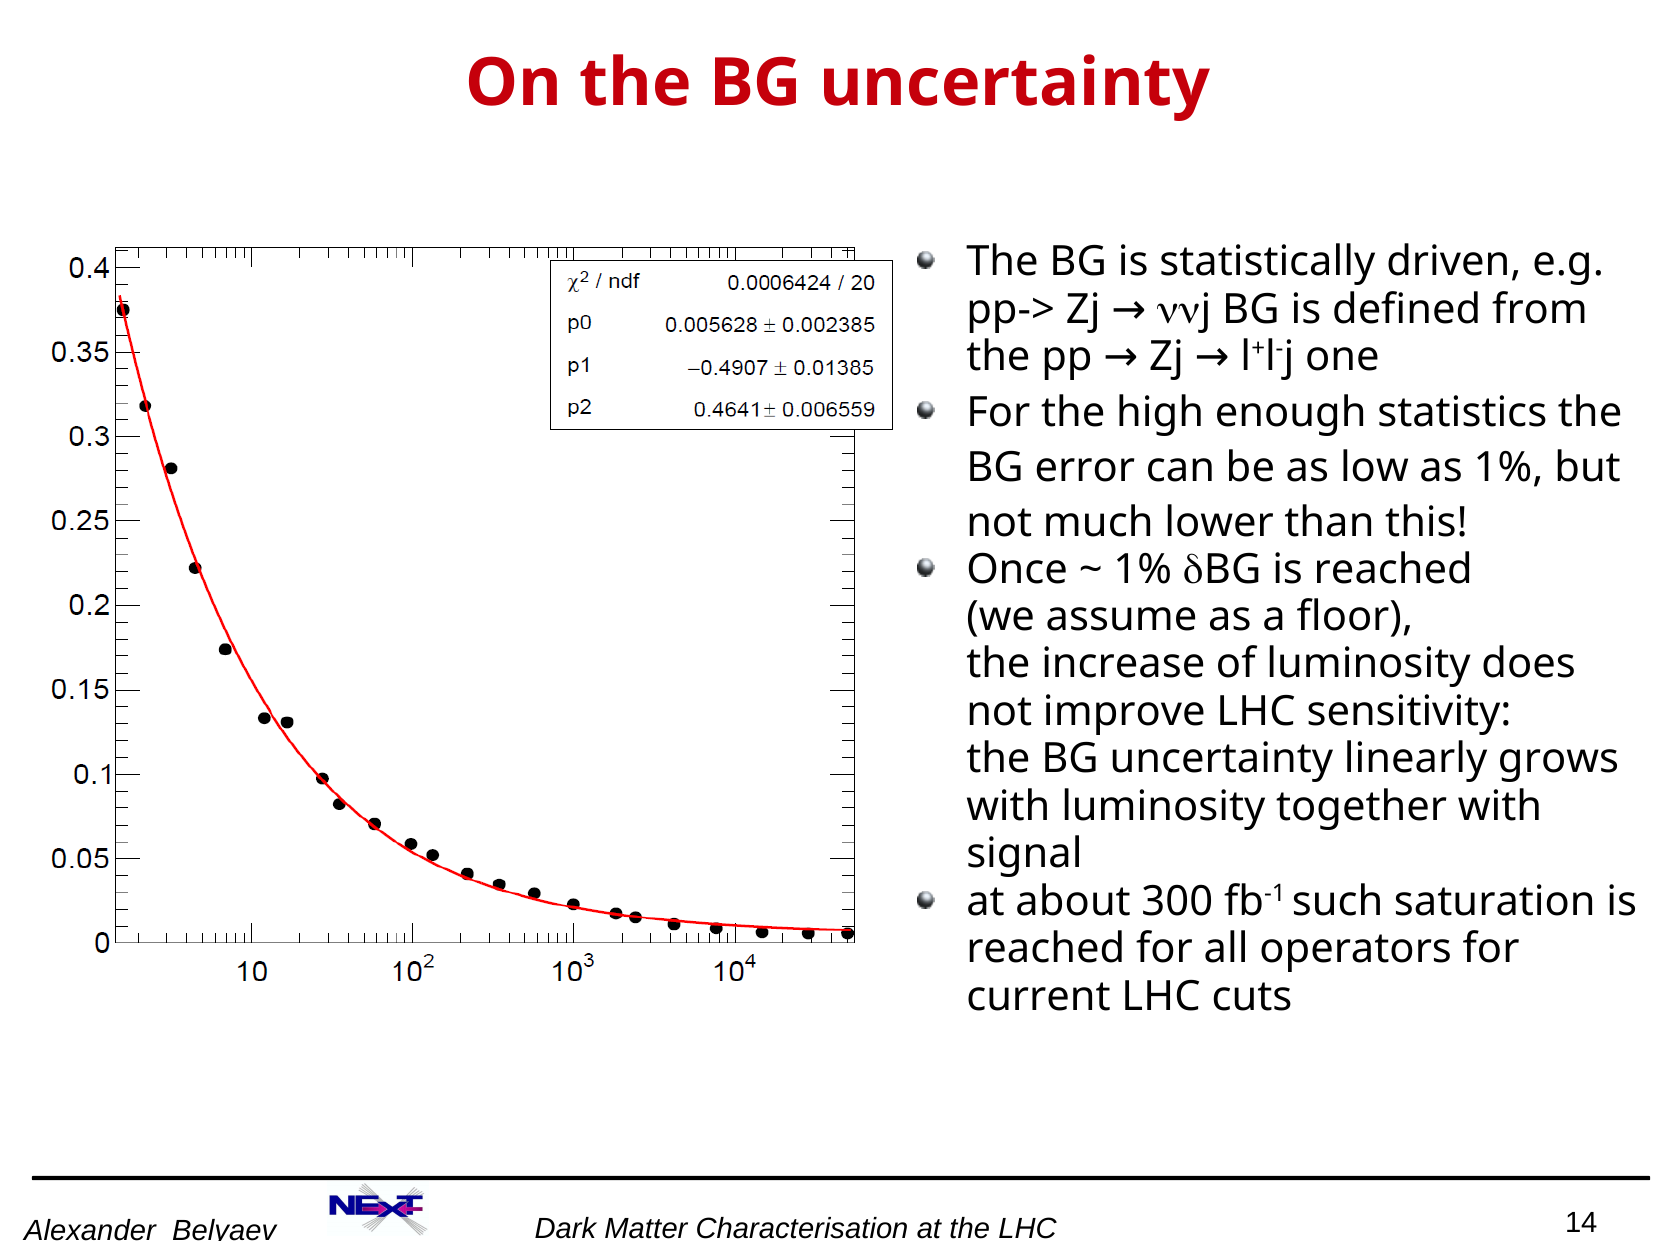

# On the BG uncertainty
The BG is statistically driven, e.g. pp-> Zj → nnj BG is defined from the pp → Zj → l+l-j one
For the high enough statistics the BG error can be as low as 1%, but not much lower than this!
Once ~ 1% dBG is reached
(we assume as a floor),
the increase of luminosity does not improve LHC sensitivity:
the BG uncertainty linearly grows with luminosity together with signal
at about 300 fb-1 such saturation is reached for all operators for current LHC cuts